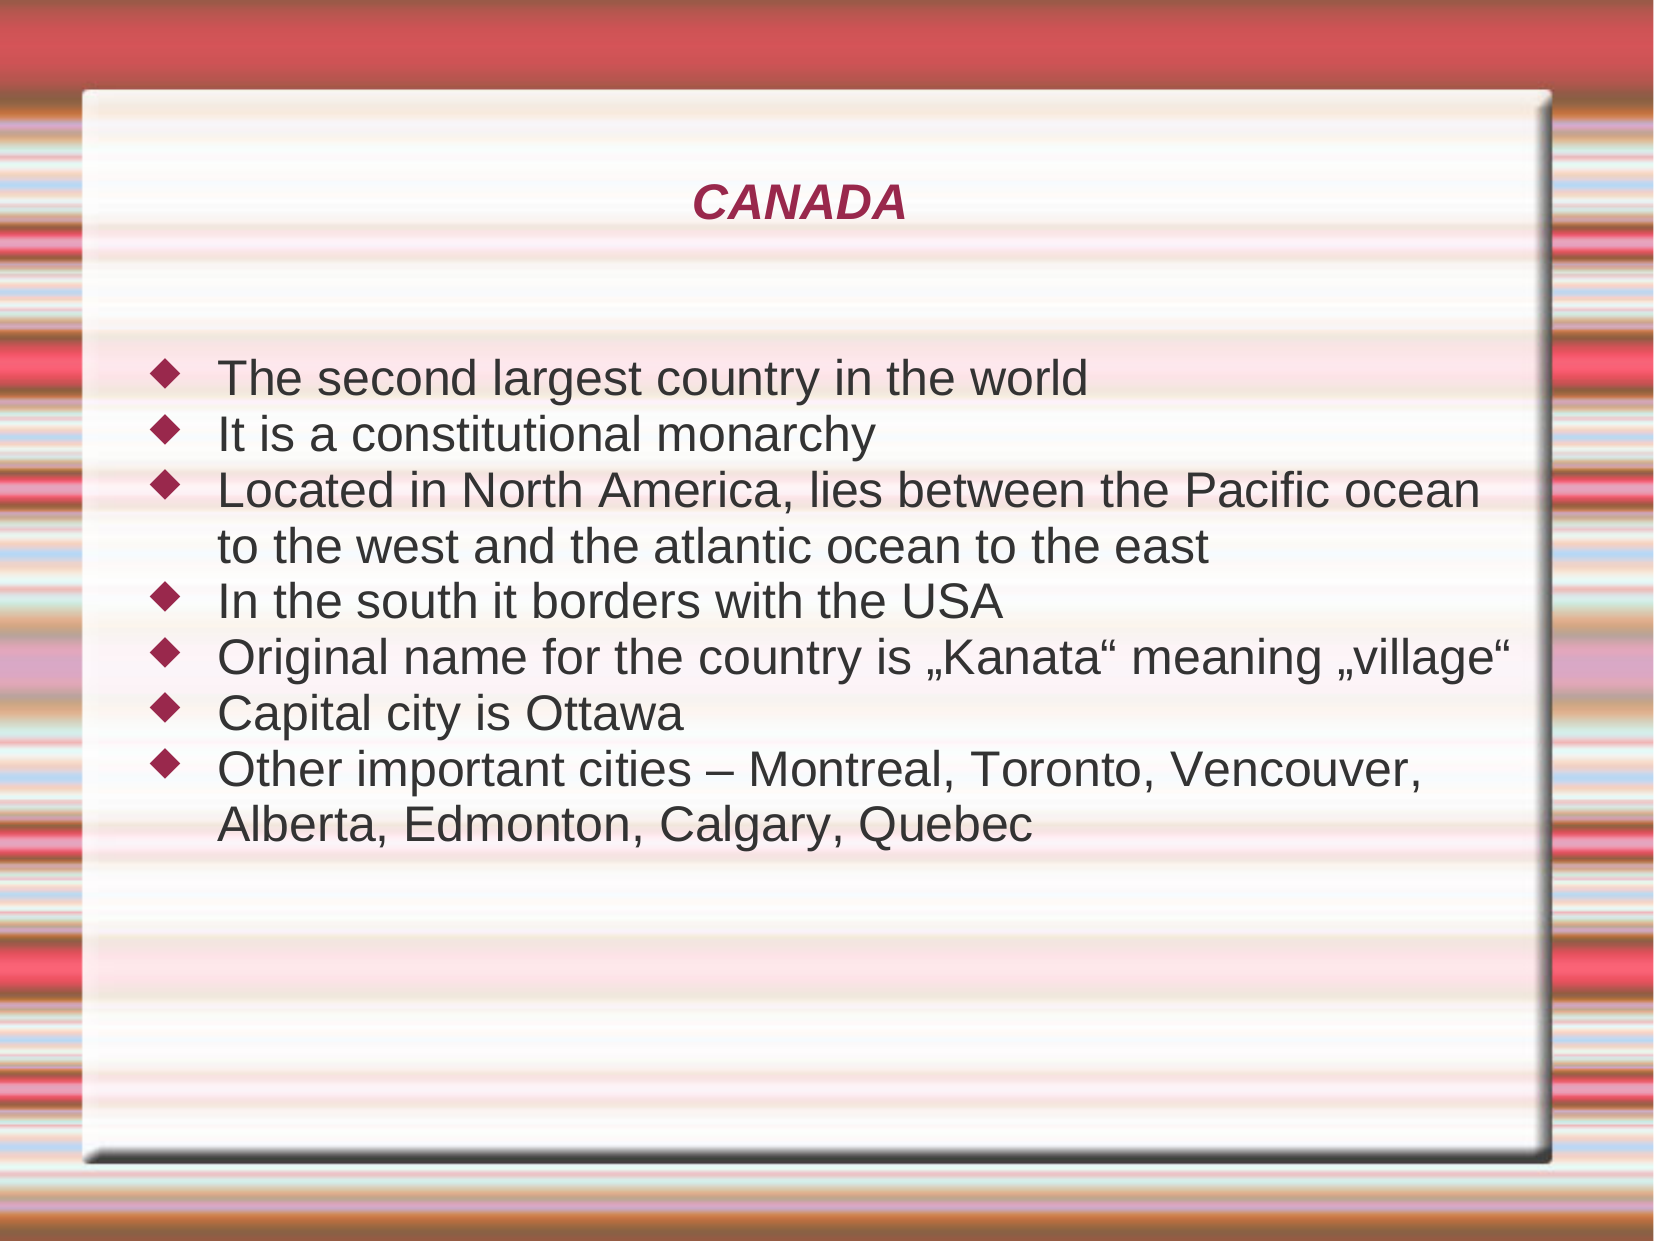

# CANADA
The second largest country in the world
It is a constitutional monarchy
Located in North America, lies between the Pacific ocean to the west and the atlantic ocean to the east
In the south it borders with the USA
Original name for the country is „Kanata“ meaning „village“
Capital city is Ottawa
Other important cities – Montreal, Toronto, Vencouver, Alberta, Edmonton, Calgary, Quebec